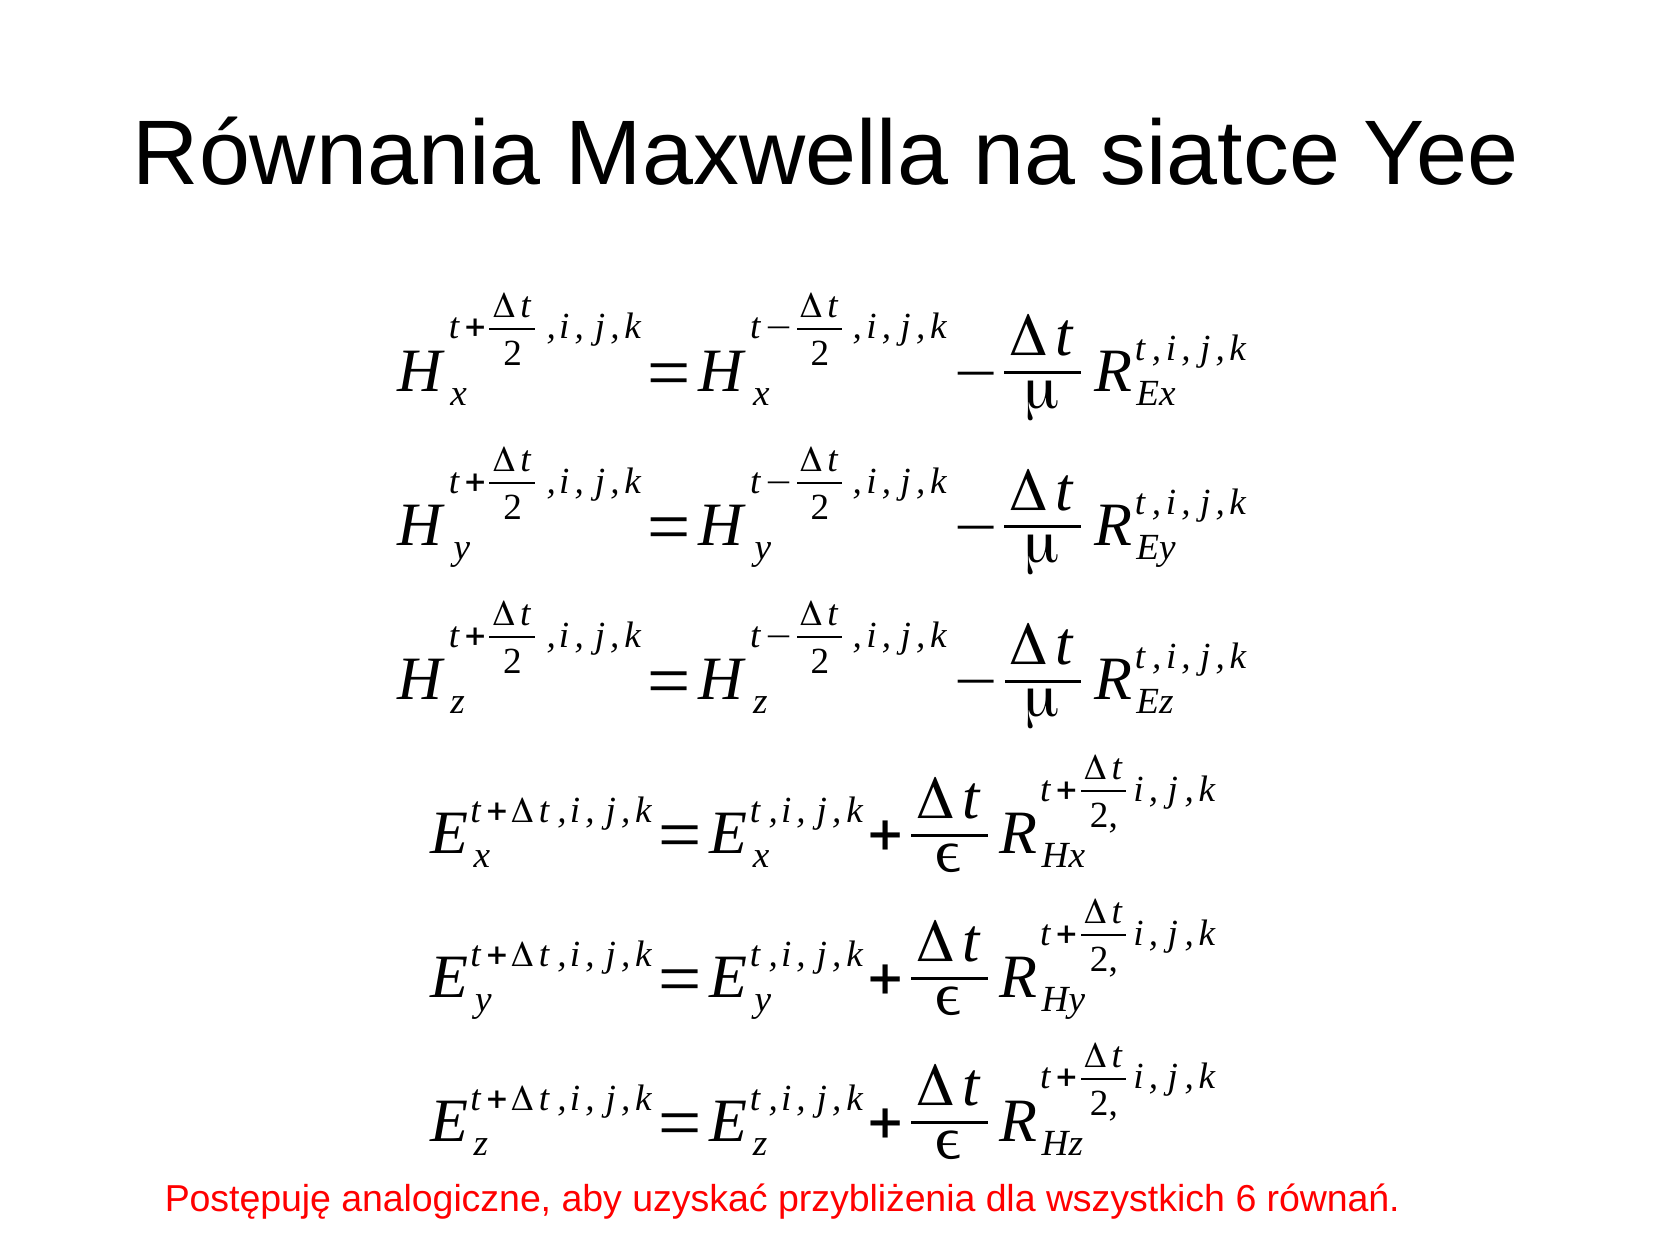

# Równania Maxwella na siatce Yee
Postępuję analogiczne, aby uzyskać przybliżenia dla wszystkich 6 równań.